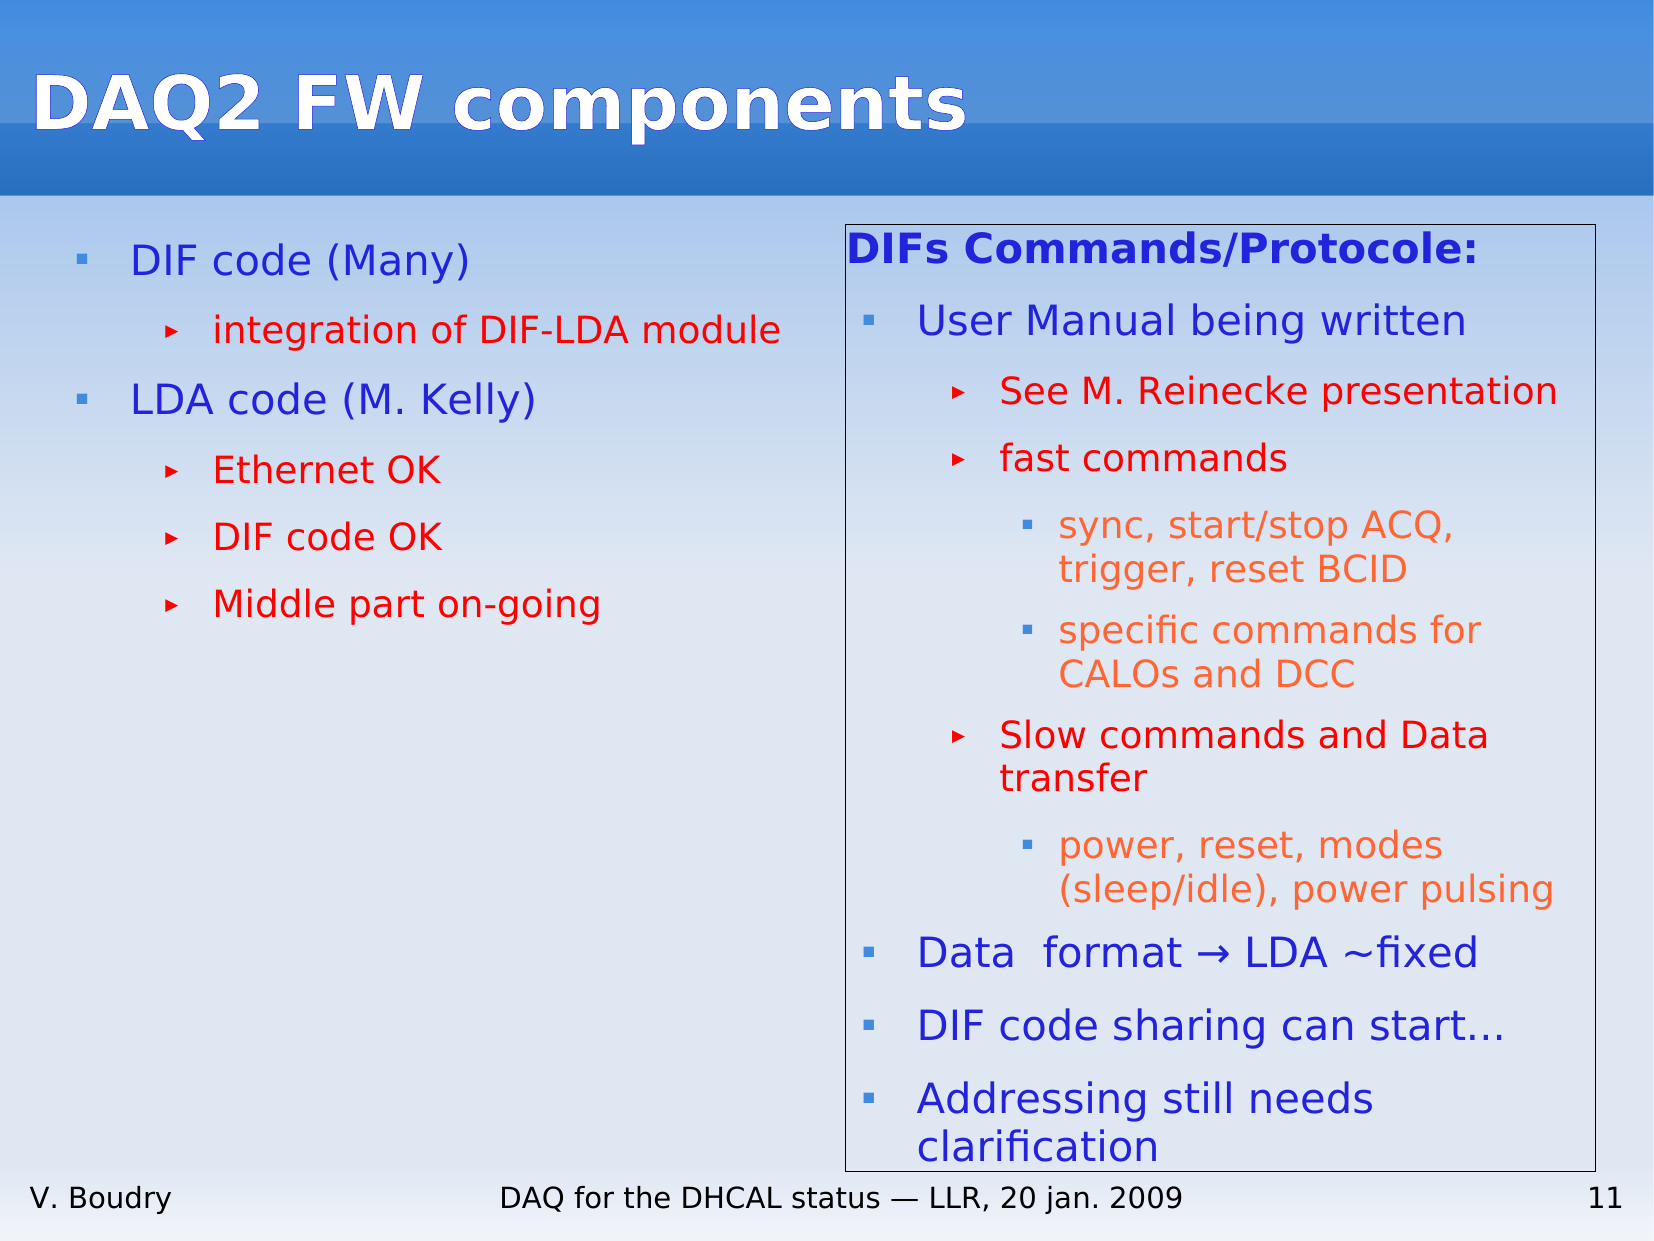

# DAQ2 FW components
DIFs Commands/Protocole:
User Manual being written
See M. Reinecke presentation
fast commands
sync, start/stop ACQ, trigger, reset BCID
specific commands for CALOs and DCC
Slow commands and Data transfer
power, reset, modes (sleep/idle), power pulsing
Data format → LDA ~fixed
DIF code sharing can start...
Addressing still needs clarification
DIF code (Many)
integration of DIF-LDA module
LDA code (M. Kelly)
Ethernet OK
DIF code OK
Middle part on-going
DAQ for the DHCAL status — LLR, 20 jan. 2009
11